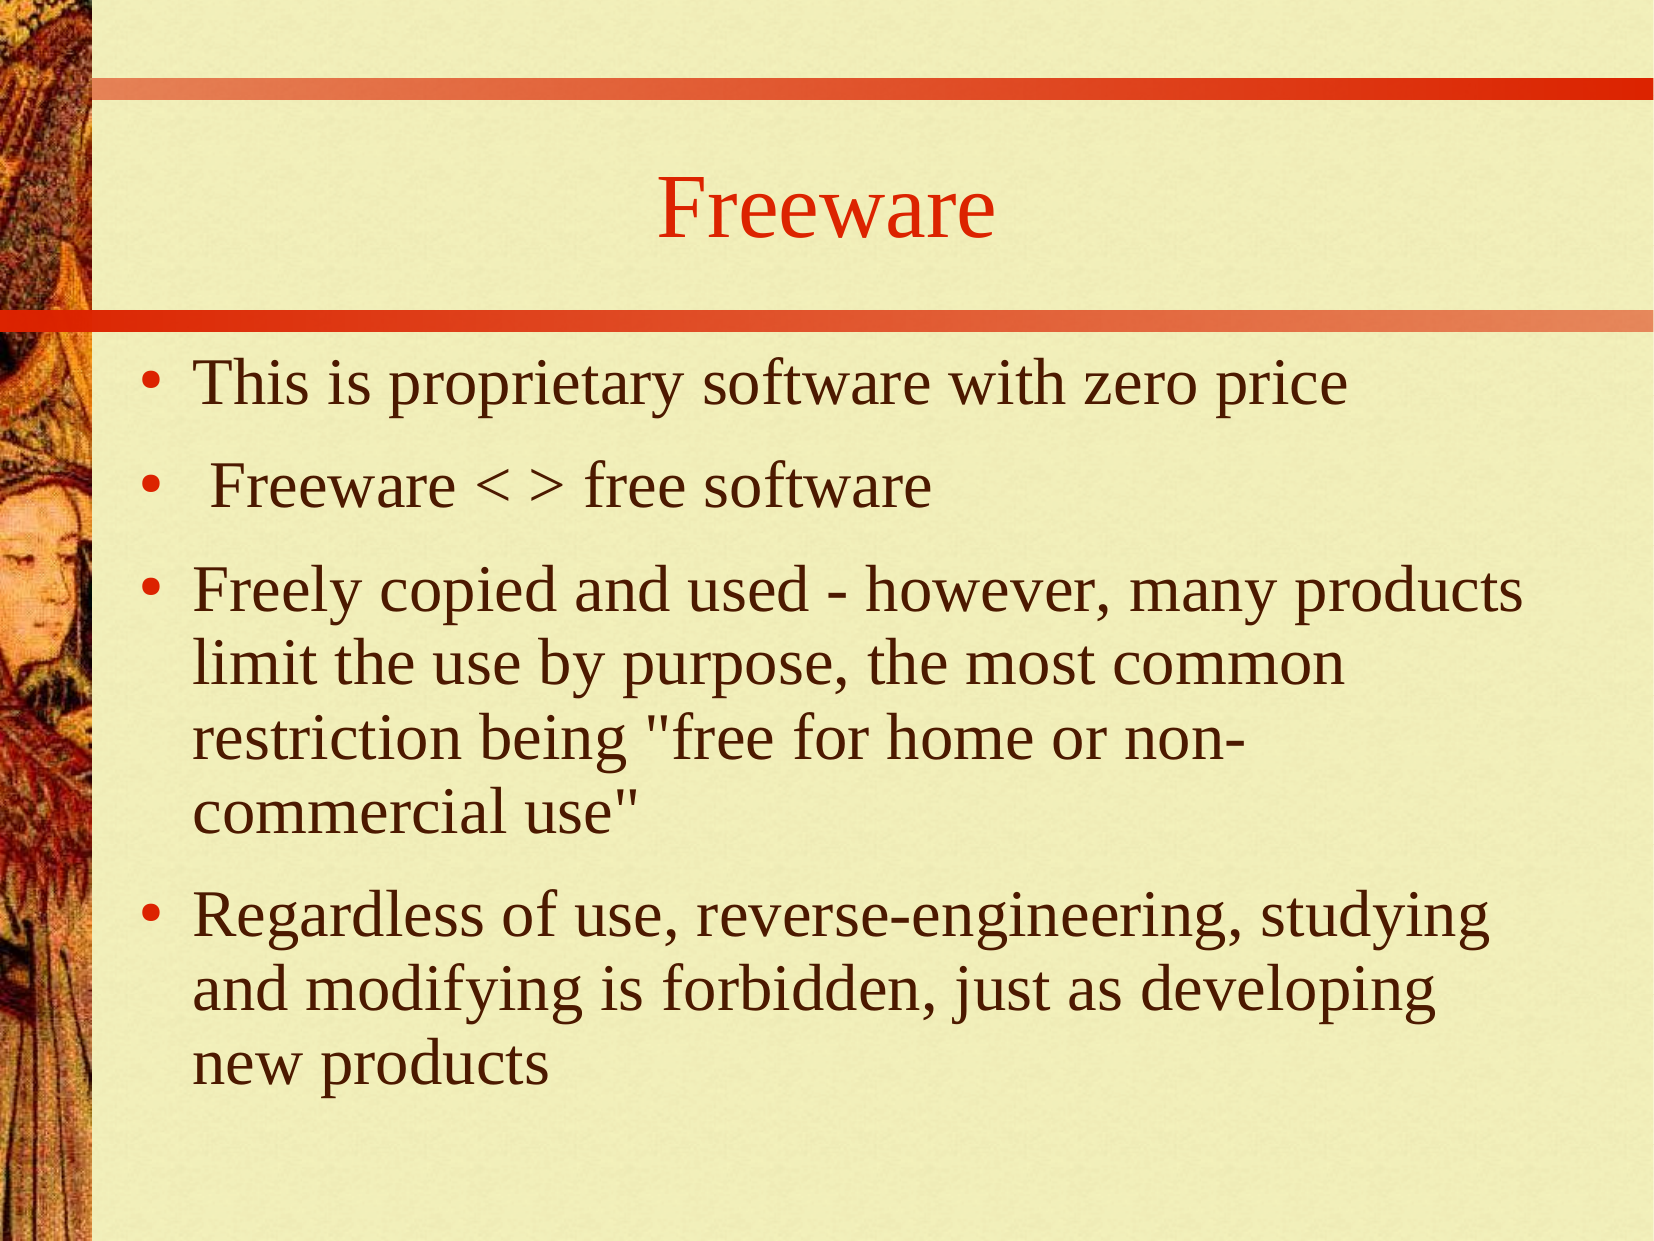

# Freeware
This is proprietary software with zero price
 Freeware < > free software
Freely copied and used - however, many products limit the use by purpose, the most common restriction being "free for home or non-commercial use"
Regardless of use, reverse-engineering, studying and modifying is forbidden, just as developing new products